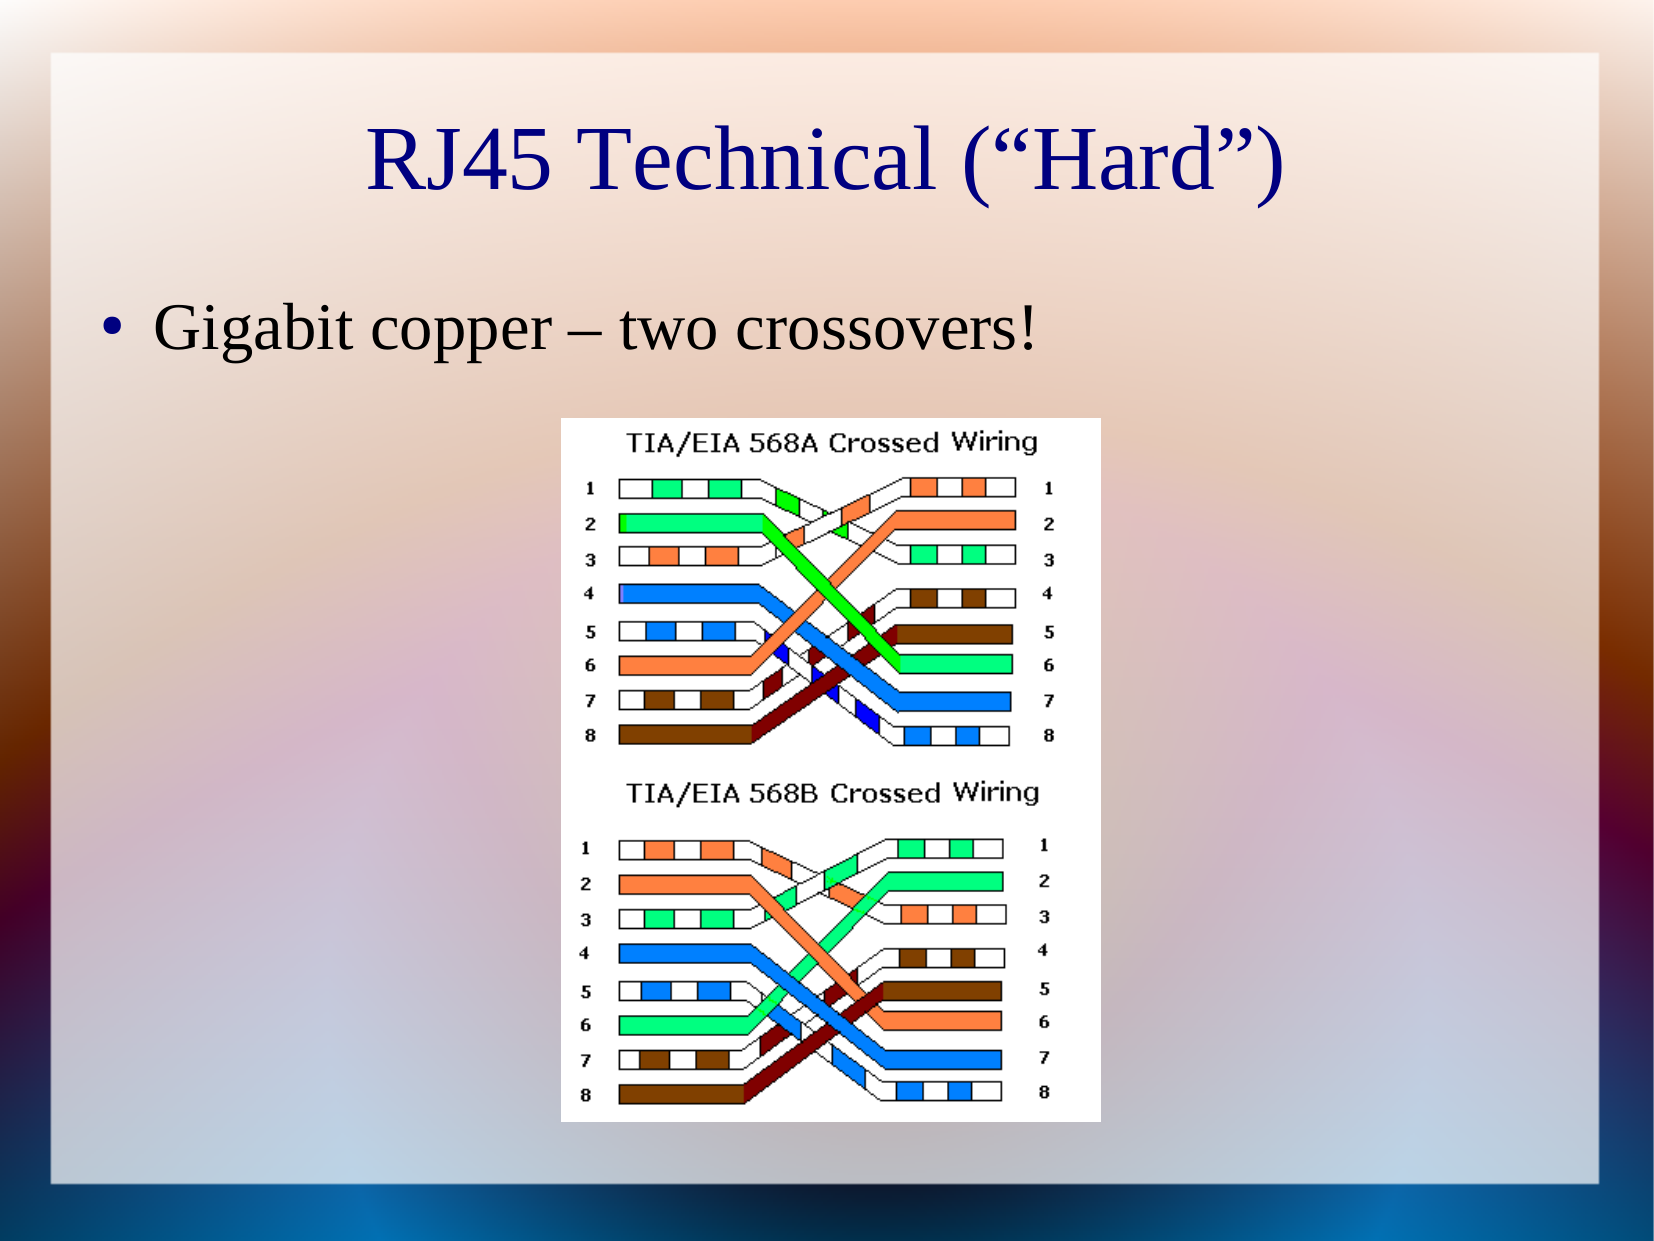

# RJ45 Technical (“Hard”)
Gigabit copper – two crossovers!